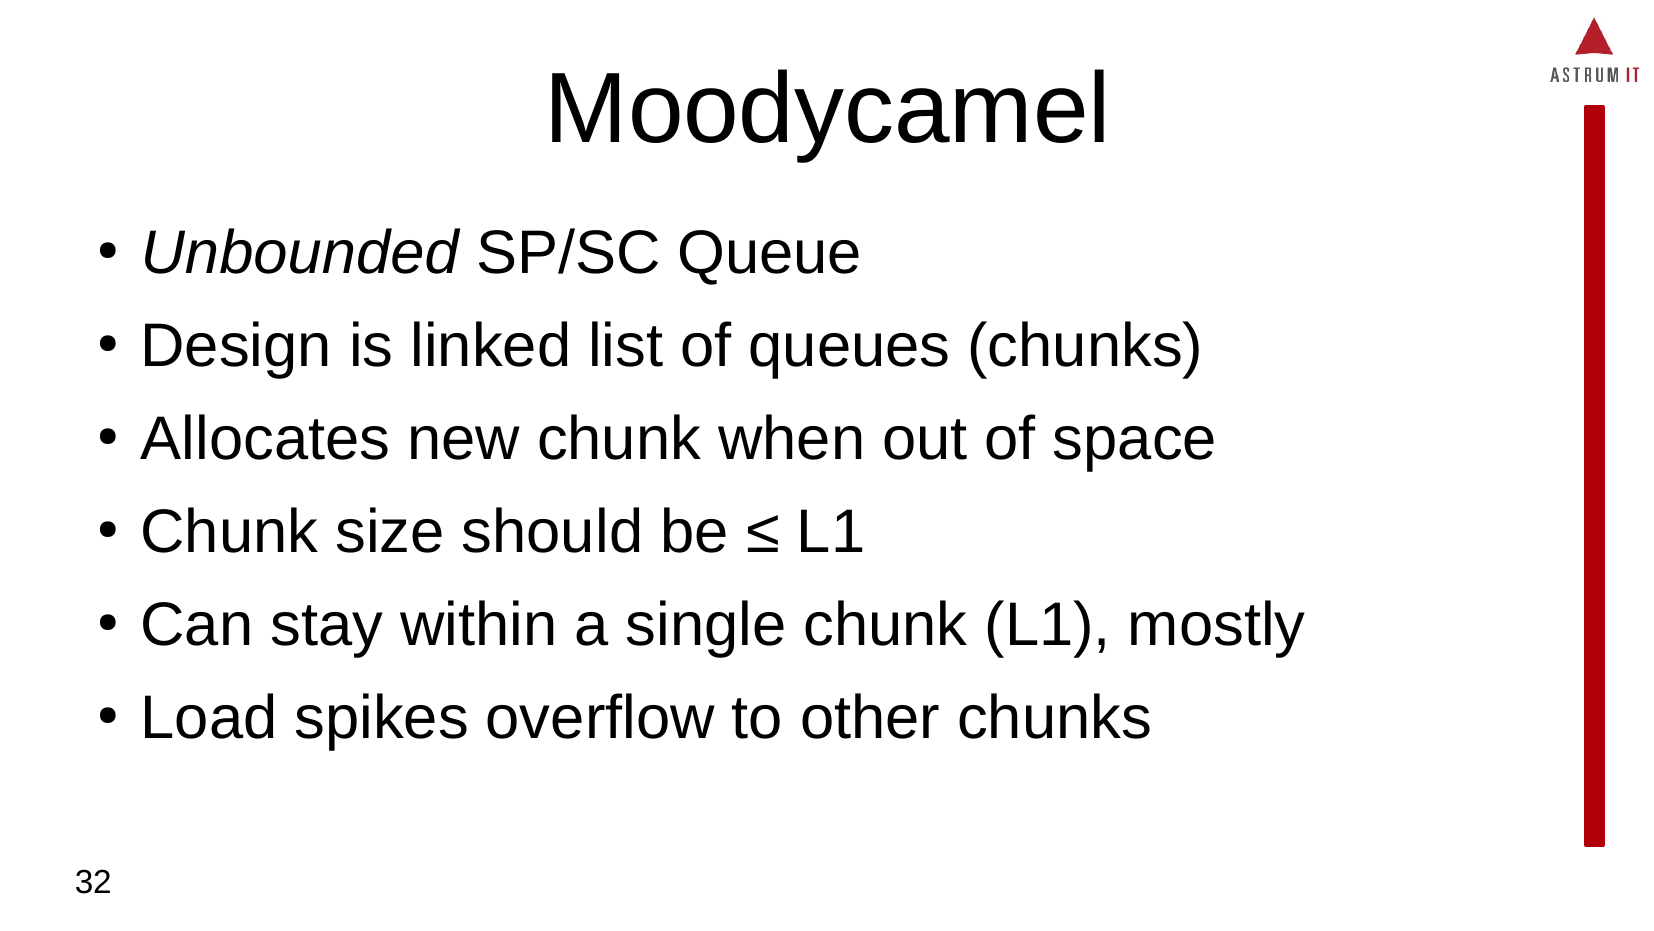

# Moodycamel
Unbounded SP/SC Queue
Design is linked list of queues (chunks)
Allocates new chunk when out of space
Chunk size should be ≤ L1
Can stay within a single chunk (L1), mostly
Load spikes overflow to other chunks